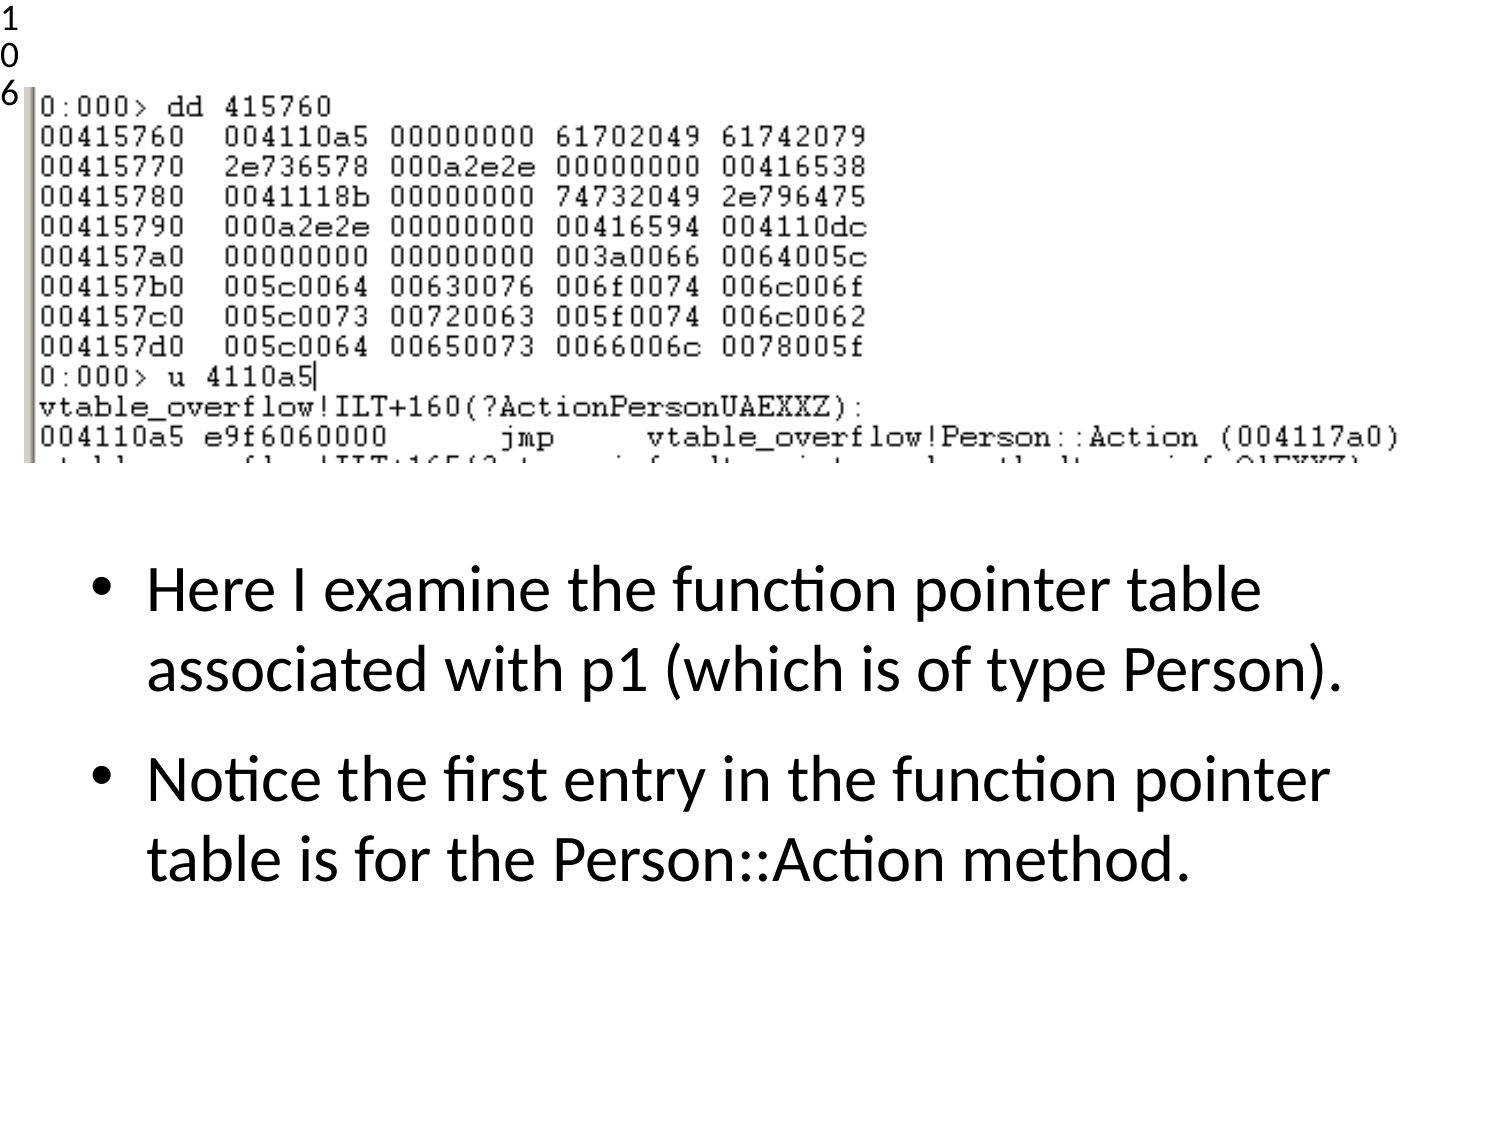

# Here I examine the function pointer table associated with p1 (which is of type Person).
Notice the first entry in the function pointer table is for the Person::Action method.